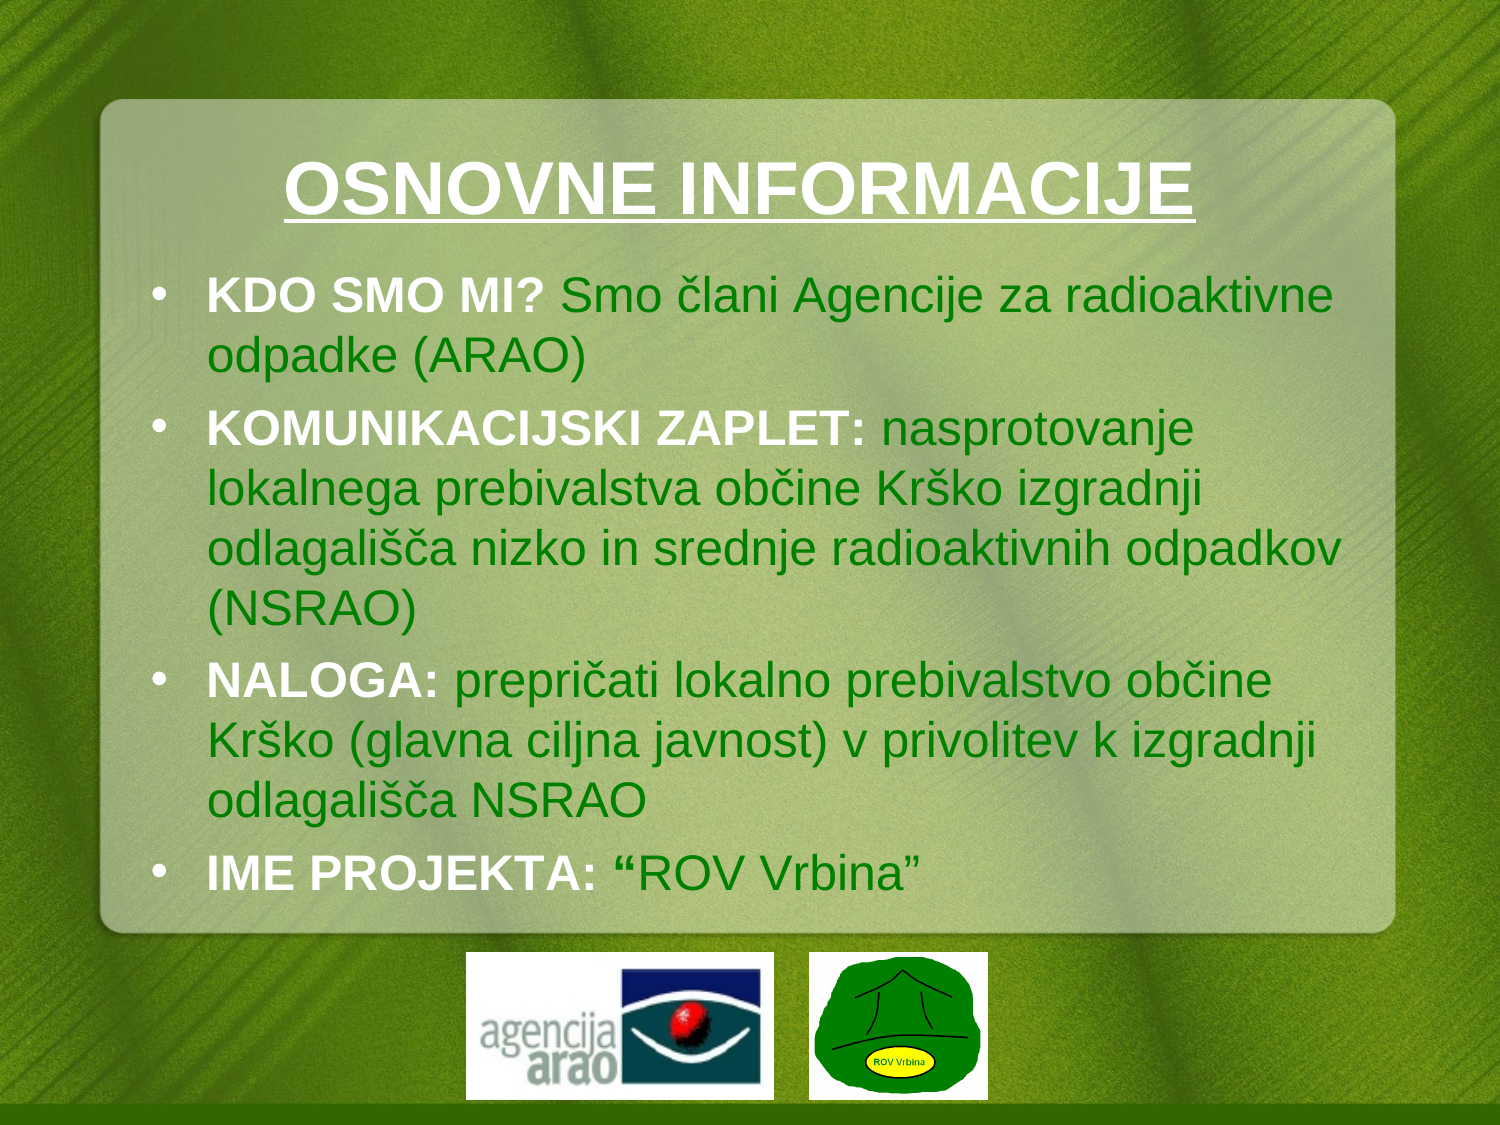

# OSNOVNE INFORMACIJE
KDO SMO MI? Smo člani Agencije za radioaktivne odpadke (ARAO)
KOMUNIKACIJSKI ZAPLET: nasprotovanje lokalnega prebivalstva občine Krško izgradnji odlagališča nizko in srednje radioaktivnih odpadkov (NSRAO)
NALOGA: prepričati lokalno prebivalstvo občine Krško (glavna ciljna javnost) v privolitev k izgradnji odlagališča NSRAO
IME PROJEKTA: “ROV Vrbina”